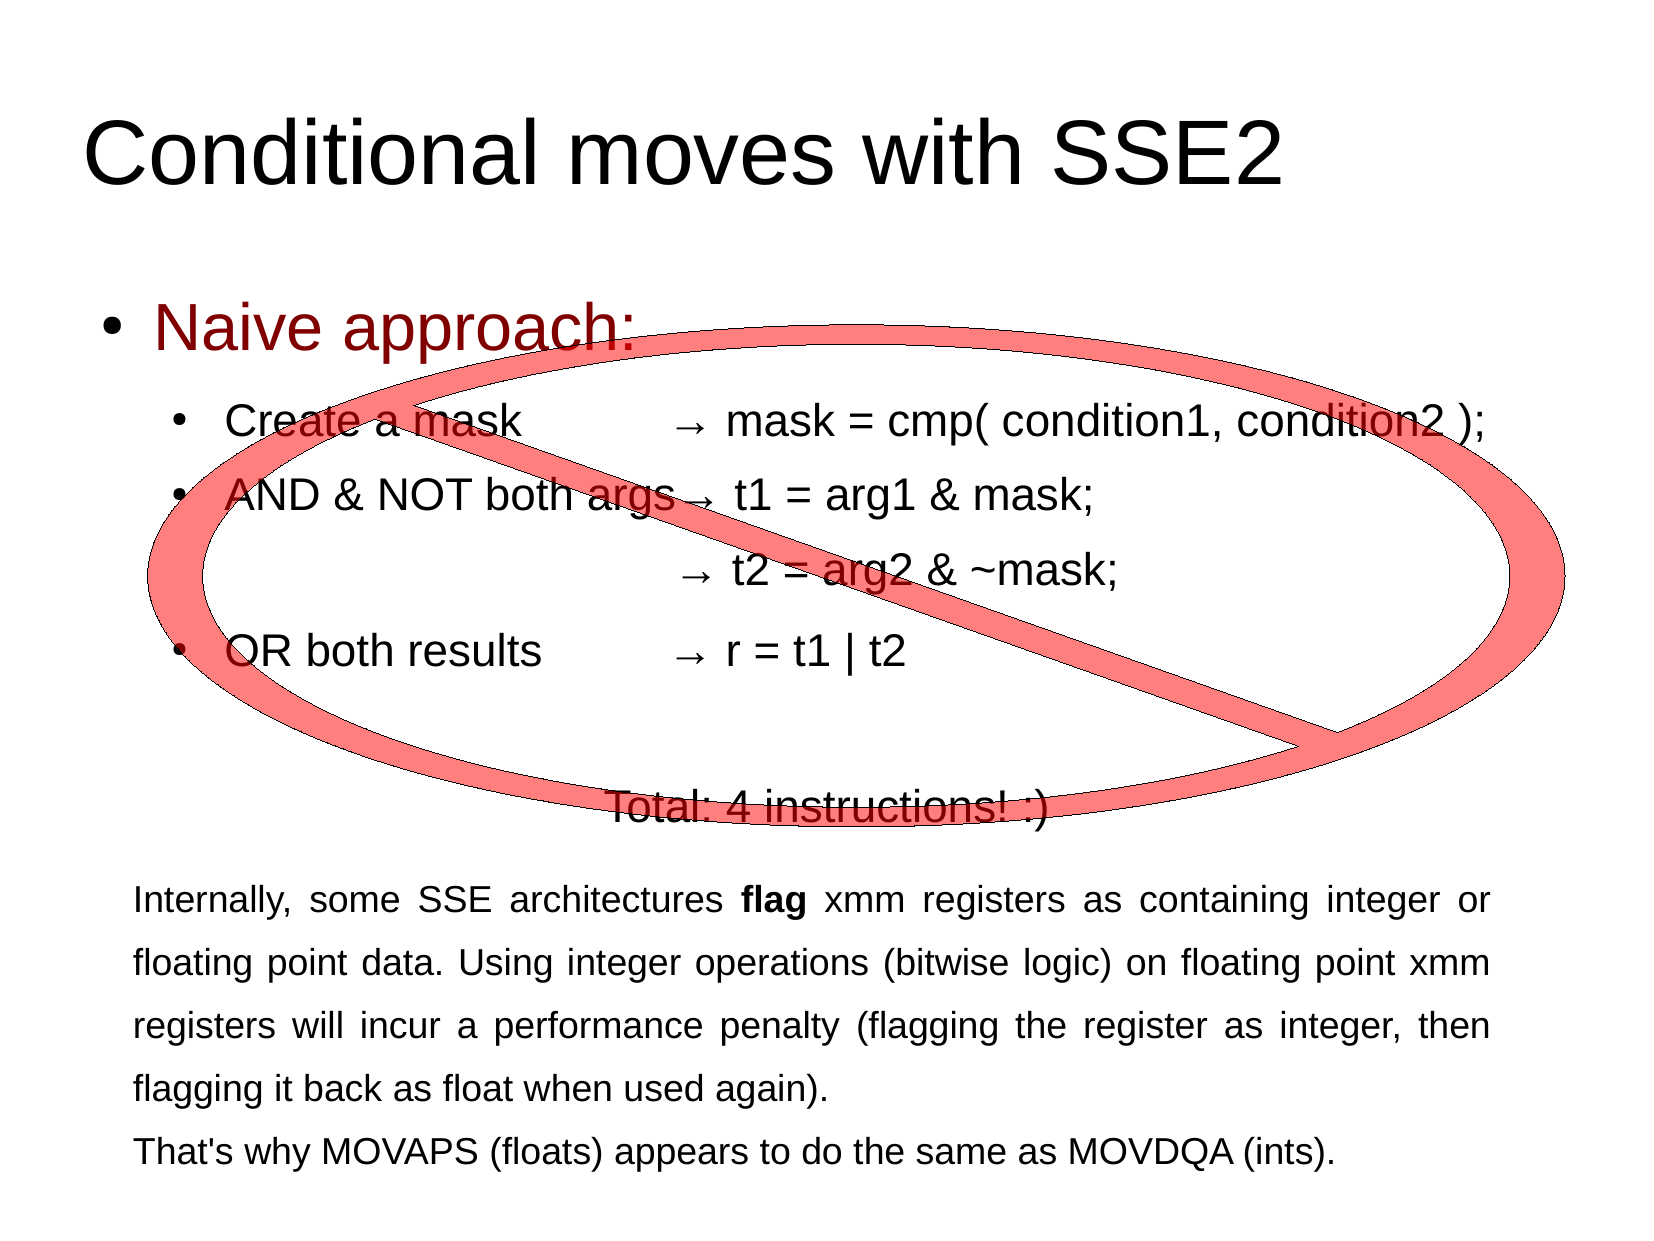

Conditional moves with SSE2
# Create a mask		→ mask = cmp( condition1, condition2 );
AND & NOT both args→ t1 = arg1 & mask;
 						→ t2 = arg2 & ~mask;
OR both results		→ r = t1 | t2
Total: 4 instructions! :)
Naive approach:
Internally, some SSE architectures flag xmm registers as containing integer or floating point data. Using integer operations (bitwise logic) on floating point xmm registers will incur a performance penalty (flagging the register as integer, then flagging it back as float when used again).
That's why MOVAPS (floats) appears to do the same as MOVDQA (ints).